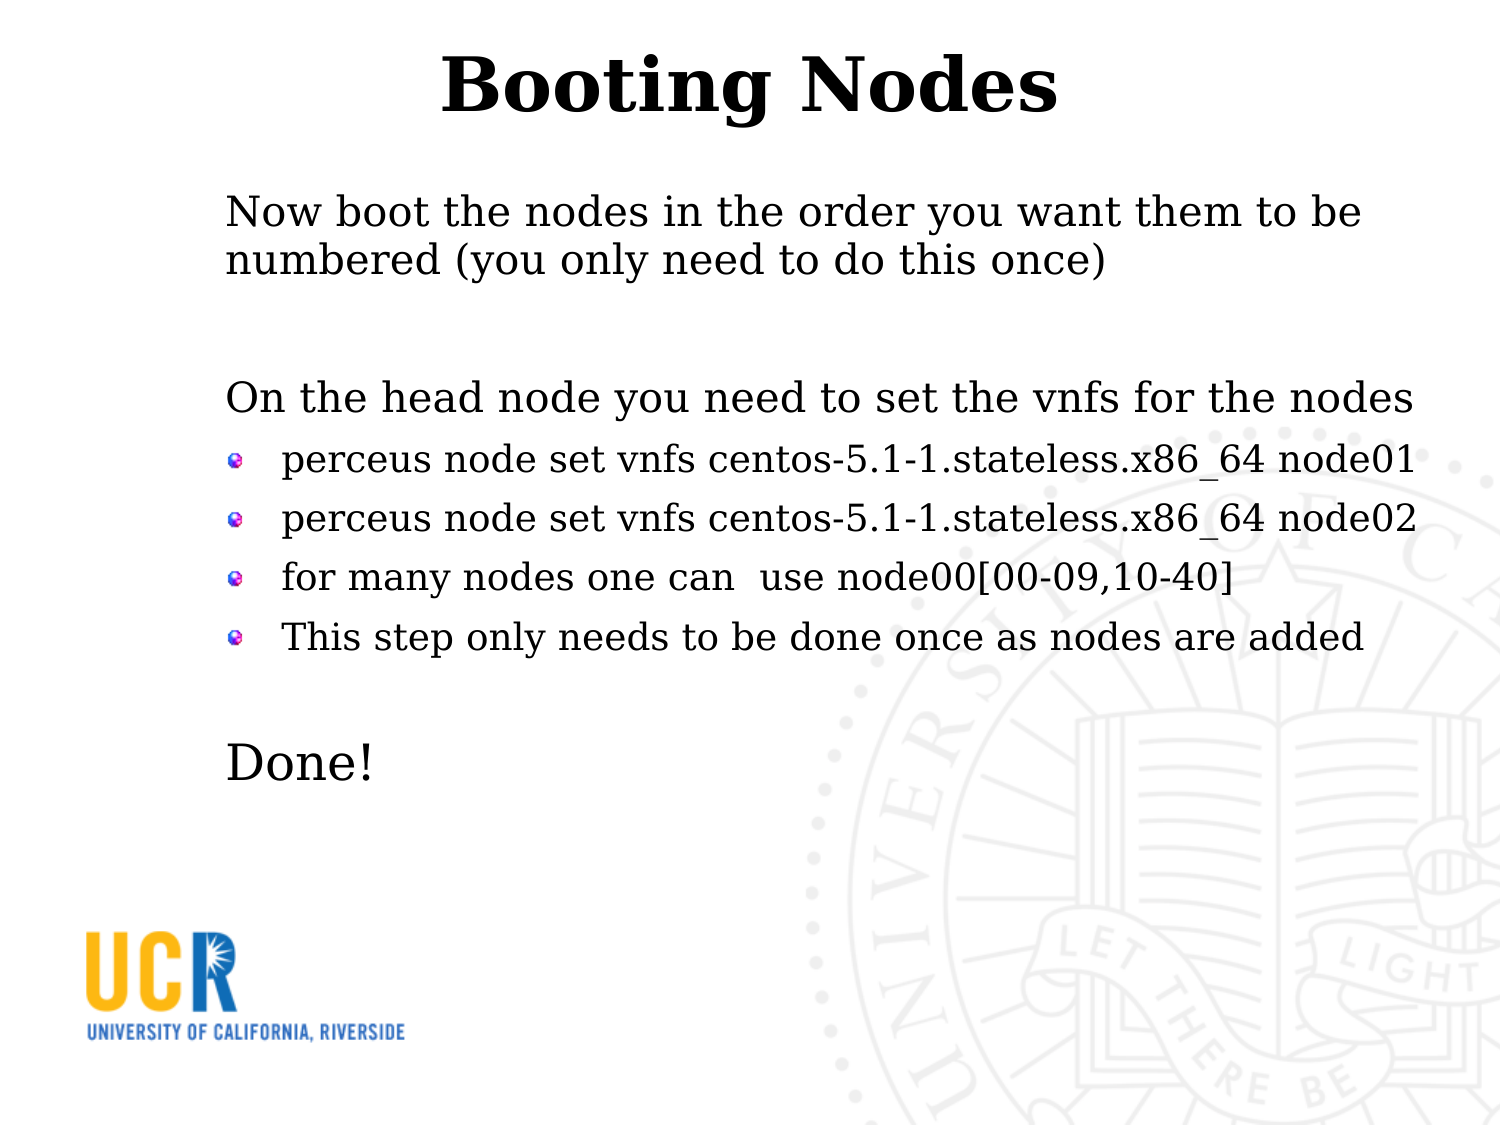

# Booting Nodes
Now boot the nodes in the order you want them to be numbered (you only need to do this once)
On the head node you need to set the vnfs for the nodes
perceus node set vnfs centos-5.1-1.stateless.x86_64 node01
perceus node set vnfs centos-5.1-1.stateless.x86_64 node02
for many nodes one can use node00[00-09,10-40]
This step only needs to be done once as nodes are added
Done!